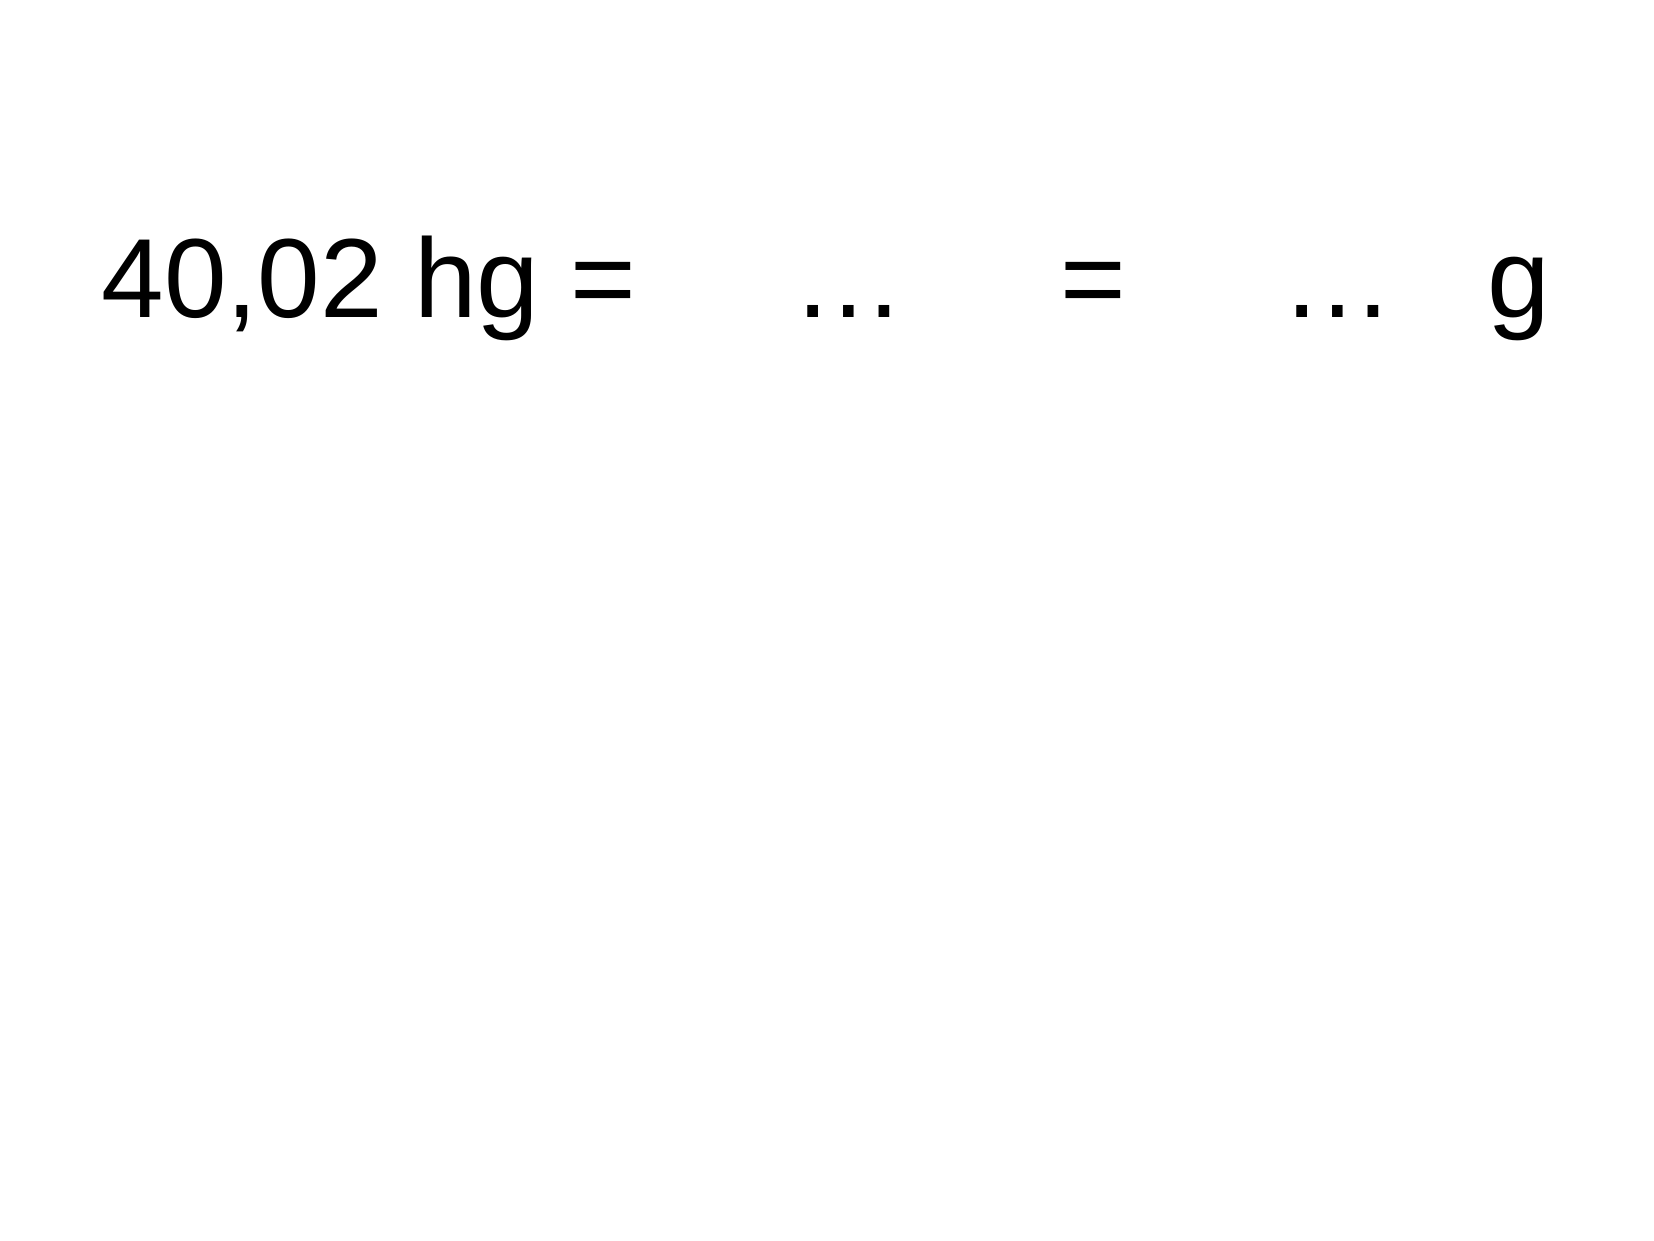

# 40,02 hg = … = … g